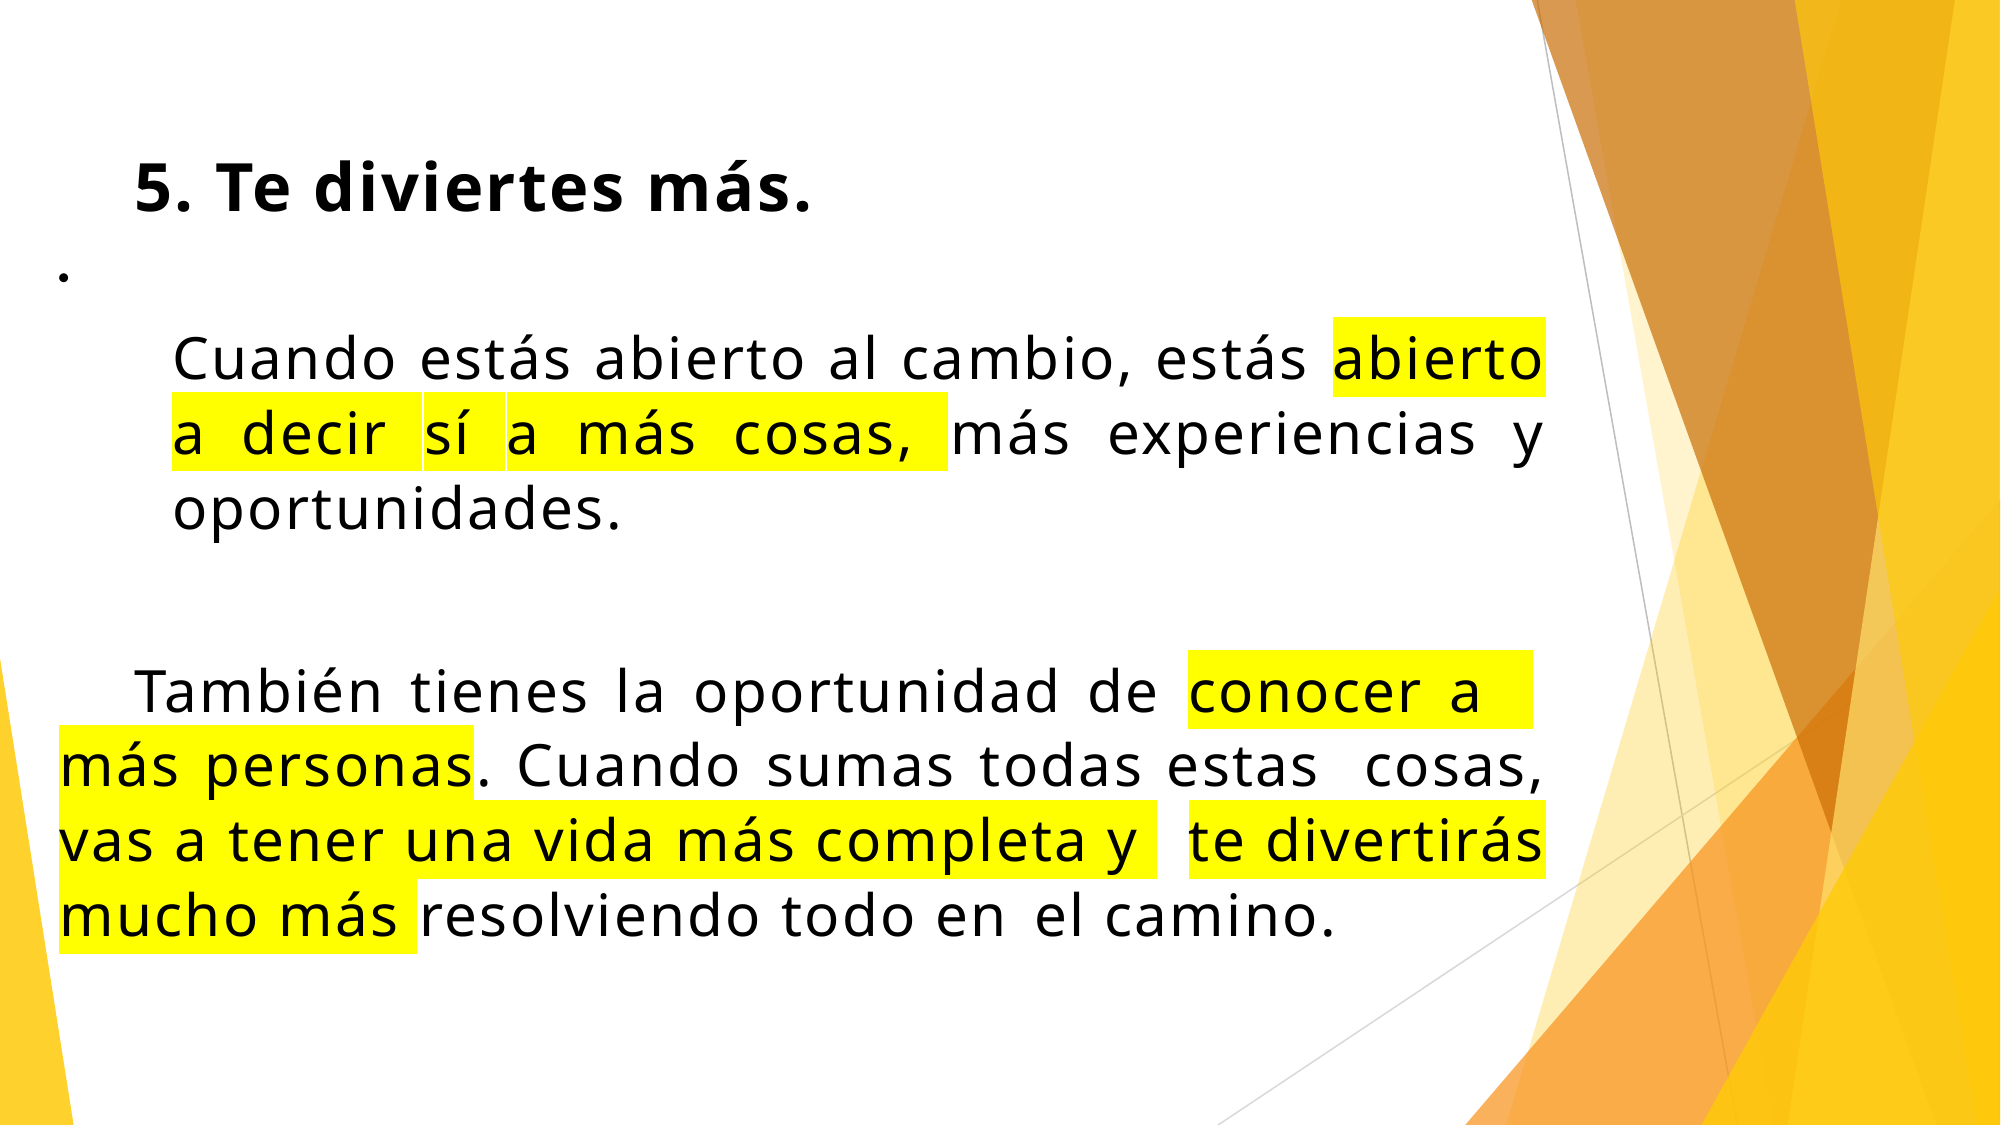

5. Te diviertes más.
Cuando estás abierto al cambio, estás abierto a decir sí a más cosas, más experiencias y oportunidades.
	También tienes la oportunidad de conocer a 	más personas. Cuando sumas todas estas 	cosas, vas a tener una vida más completa y 	te divertirás mucho más resolviendo todo en 	el camino.